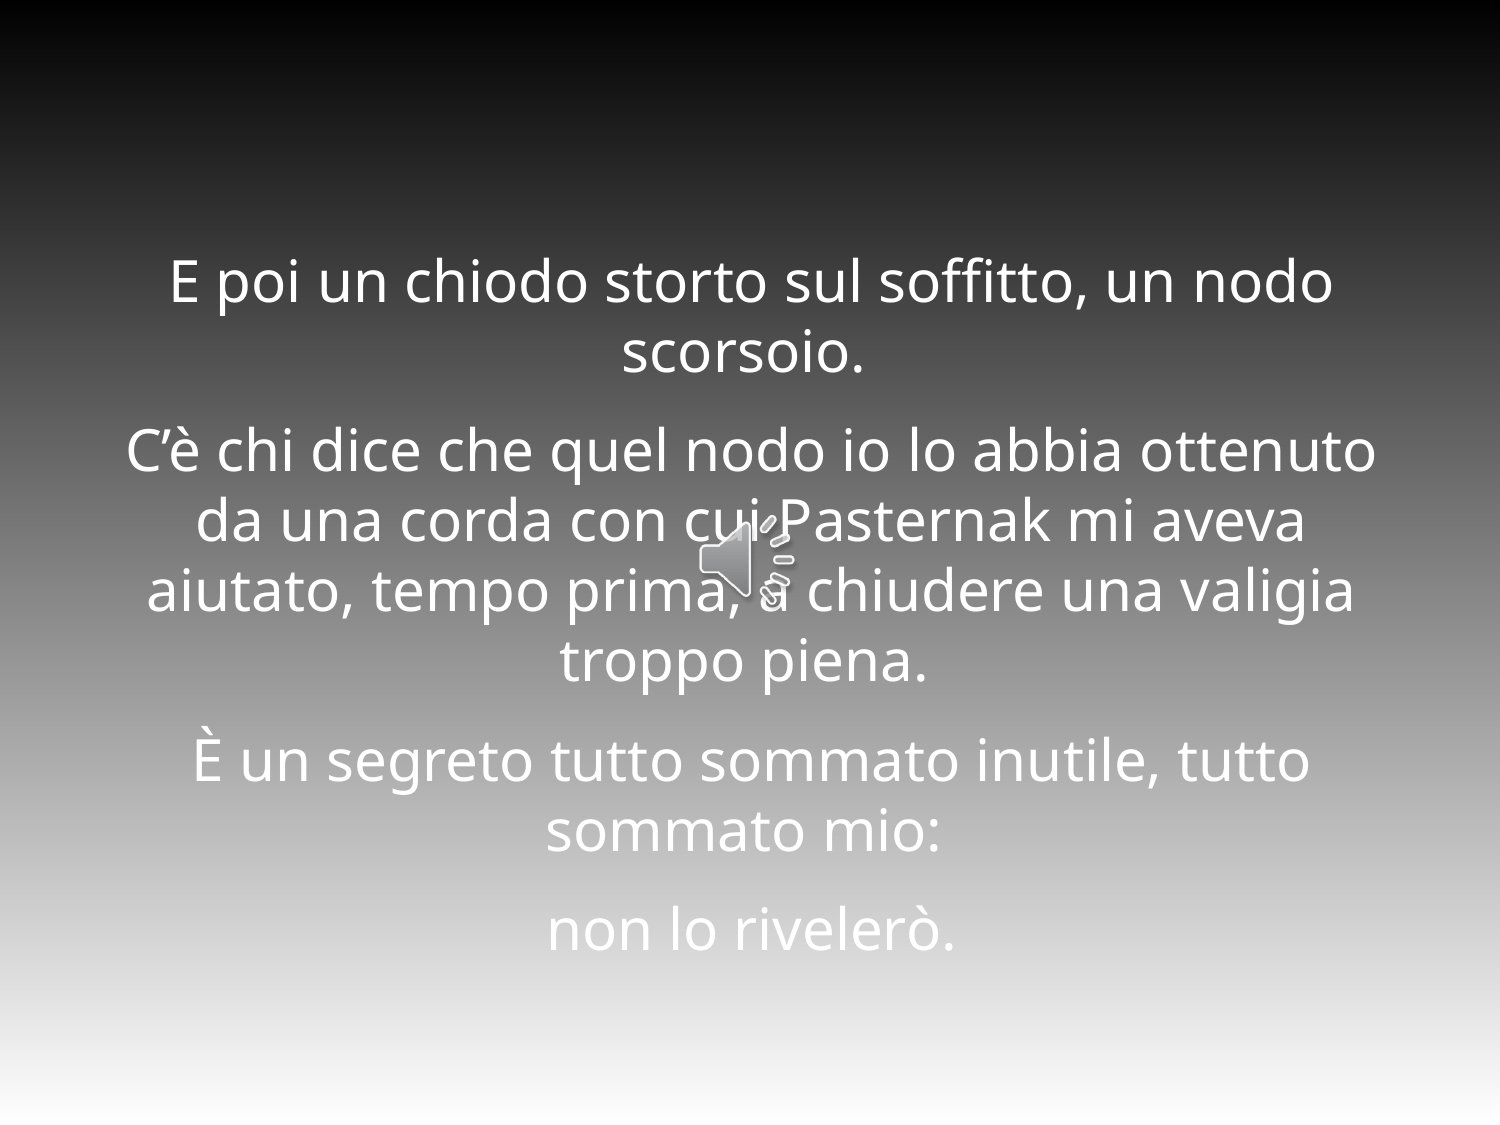

# E poi un chiodo storto sul soffitto, un nodo scorsoio.
C’è chi dice che quel nodo io lo abbia ottenuto da una corda con cui Pasternak mi aveva aiutato, tempo prima, a chiudere una valigia troppo piena.
È un segreto tutto sommato inutile, tutto sommato mio:
non lo rivelerò.